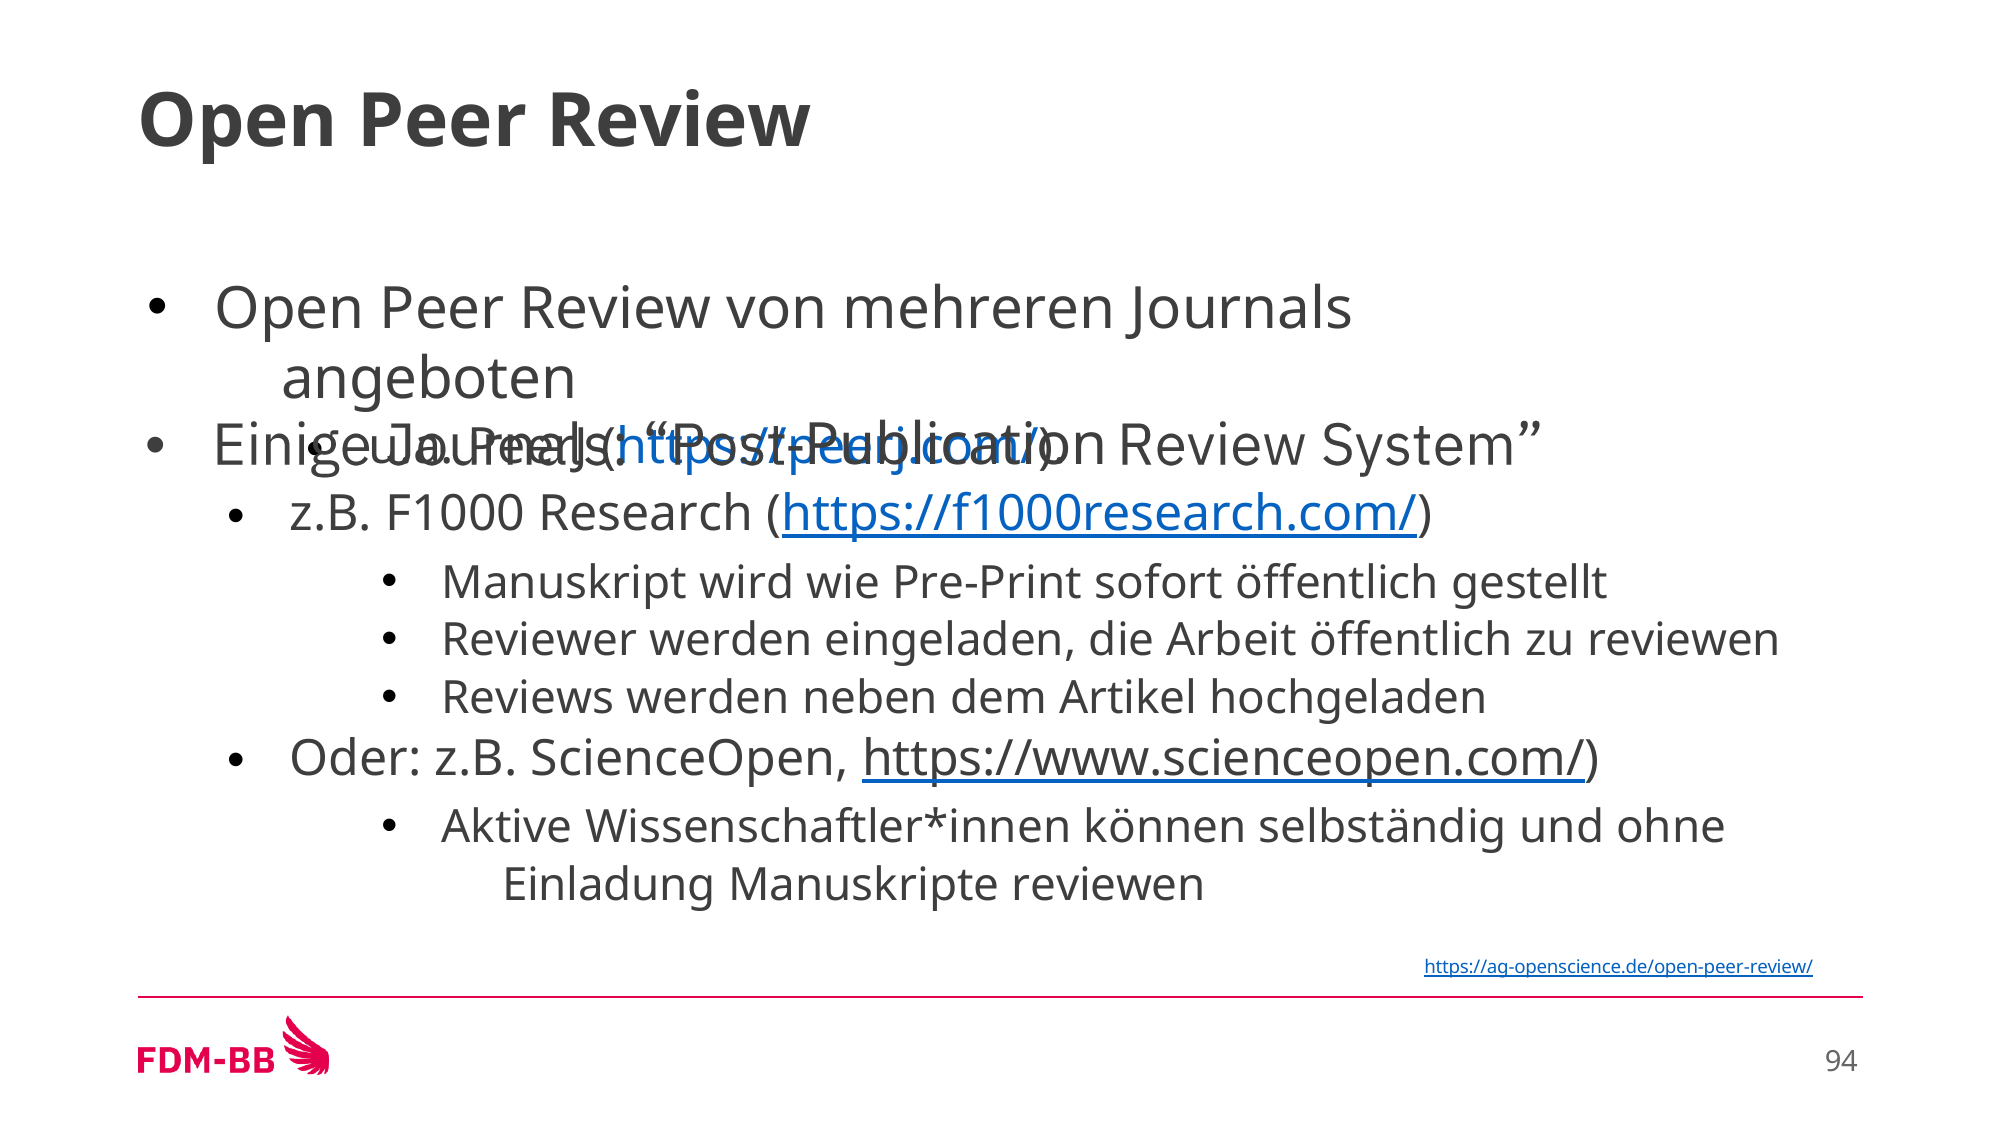

# Open Peer Review
Open Peer Review von mehreren Journals angeboten
u.a. PeerJ (https://peerj.com/).
-Publication
z.B. F1000 Research (https://f1000research.com/)
Manuskript wird wie Pre-Print sofort öffentlich gestellt
Reviewer werden eingeladen, die Arbeit öffentlich zu reviewen
Reviews werden neben dem Artikel hochgeladen
Oder: z.B. ScienceOpen, https://www.scienceopen.com/)
Aktive Wissenschaftler*innen können selbständig und ohne Einladung Manuskripte reviewen
•
https://ag-openscience.de/open-peer-review/
52